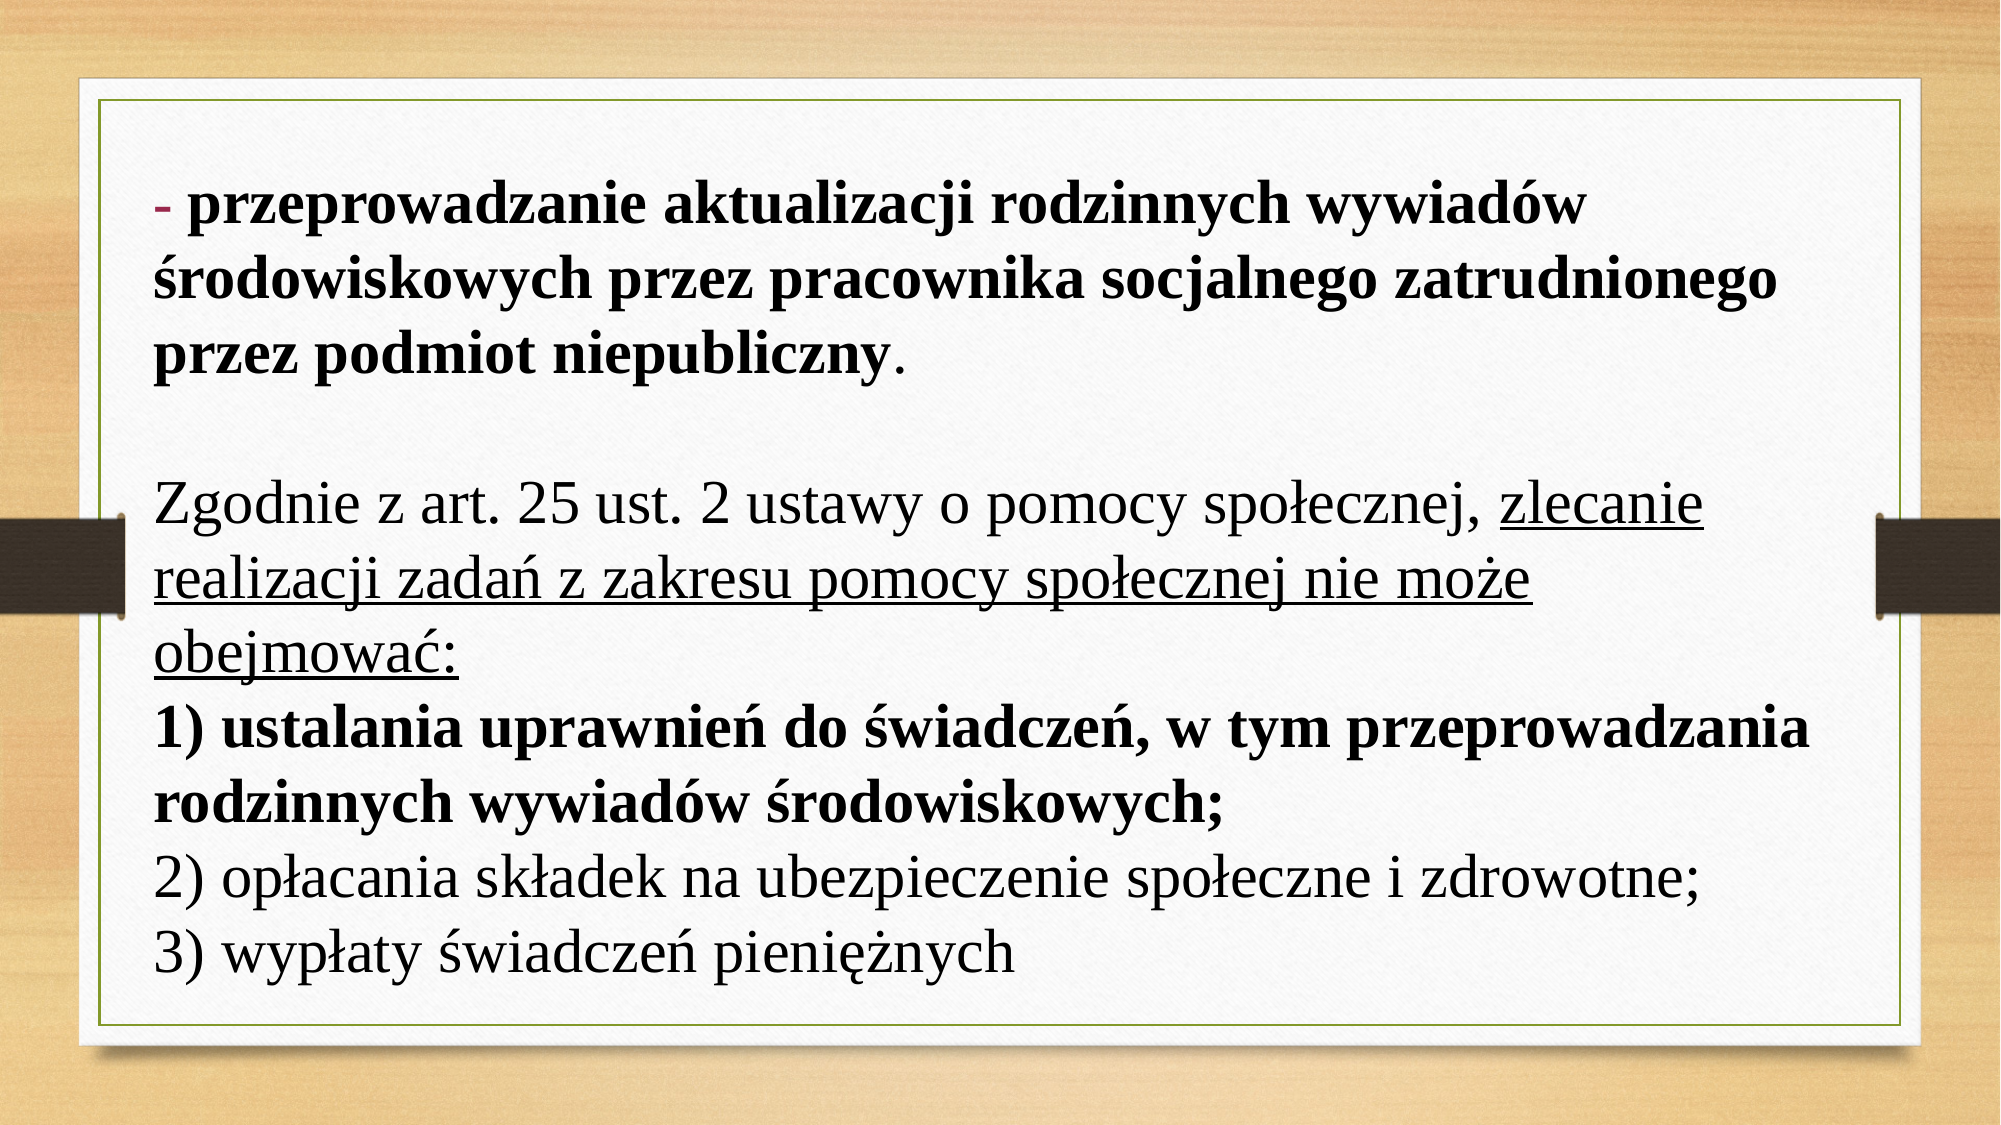

- przeprowadzanie aktualizacji rodzinnych wywiadów środowiskowych przez pracownika socjalnego zatrudnionego przez podmiot niepubliczny.
Zgodnie z art. 25 ust. 2 ustawy o pomocy społecznej, zlecanie realizacji zadań z zakresu pomocy społecznej nie może obejmować:
1) ustalania uprawnień do świadczeń, w tym przeprowadzania rodzinnych wywiadów środowiskowych;
2) opłacania składek na ubezpieczenie społeczne i zdrowotne;
3) wypłaty świadczeń pieniężnych